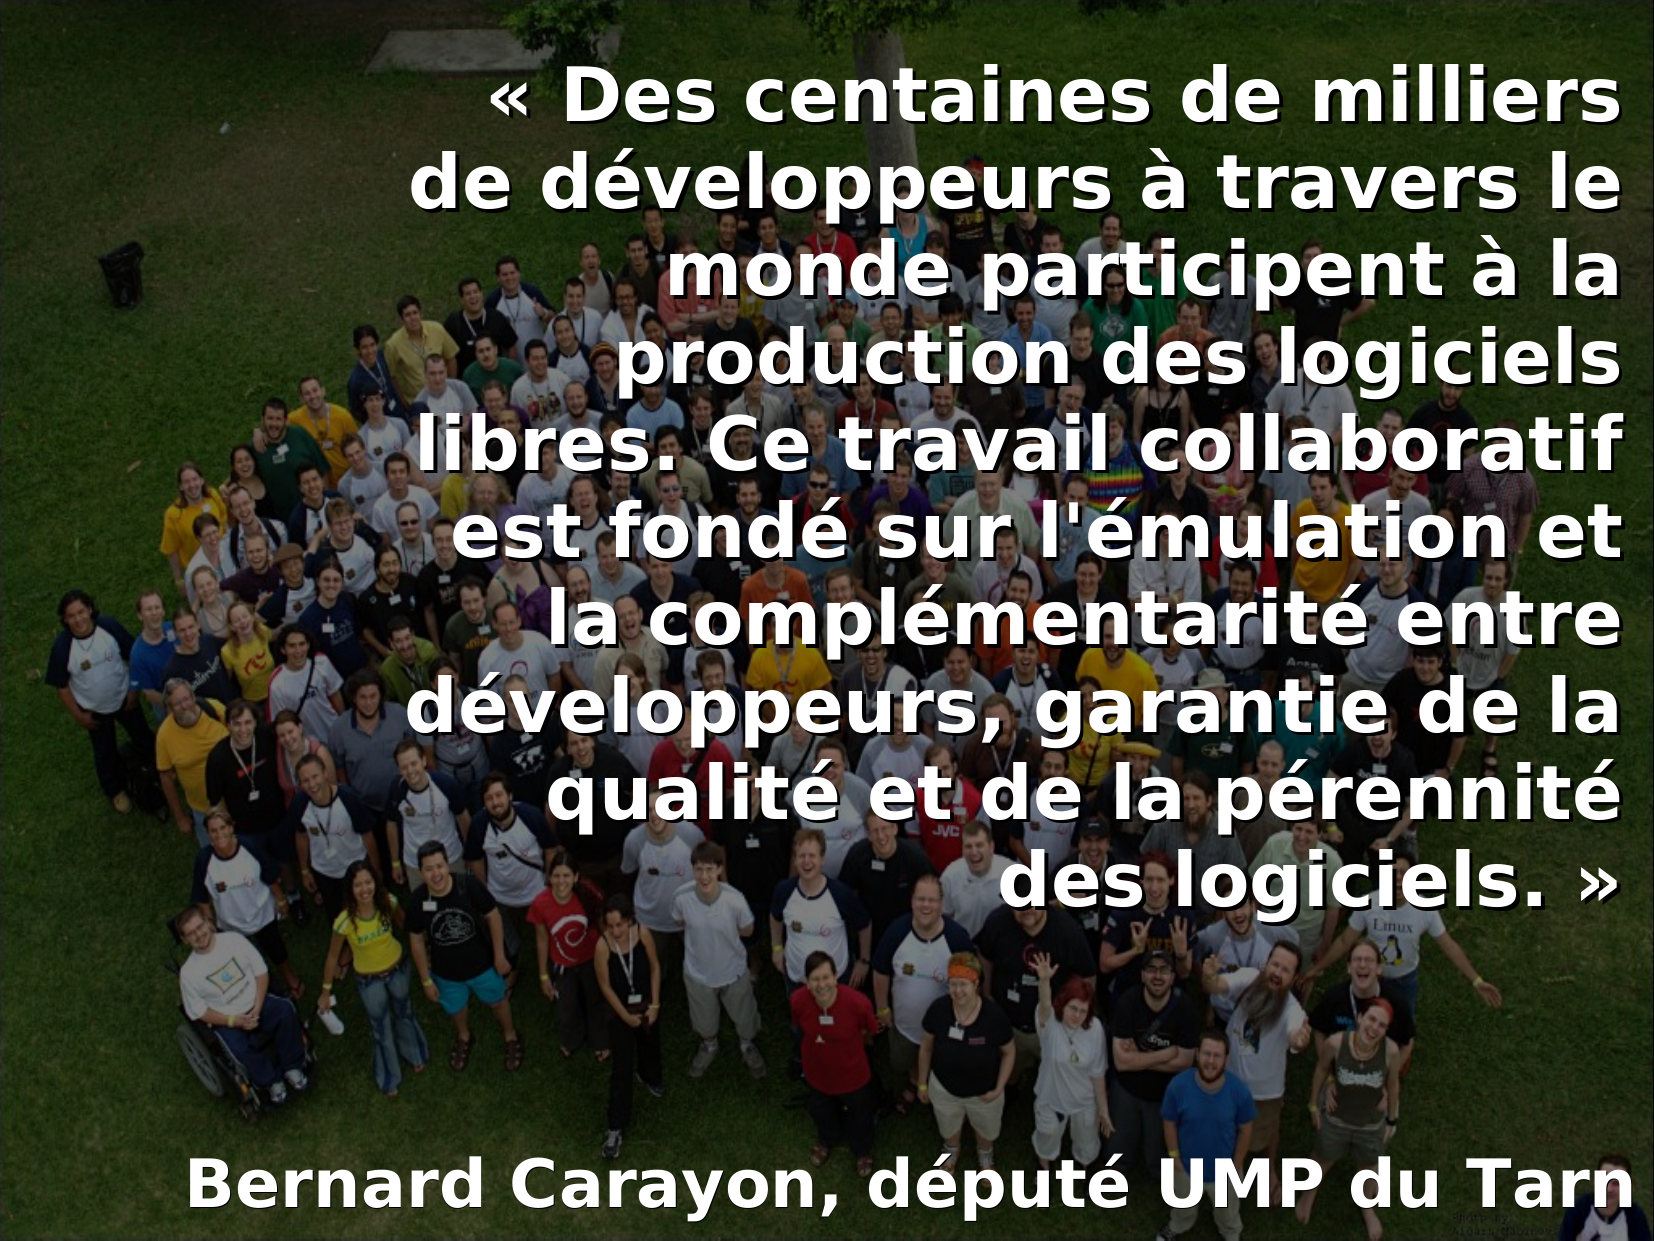

« Des centaines de milliers de développeurs à travers le monde participent à la production des logiciels libres. Ce travail collaboratif est fondé sur l'émulation et la complémentarité entre
développeurs, garantie de la qualité et de la pérennité des logiciels. »
Bernard Carayon, député UMP du Tarn